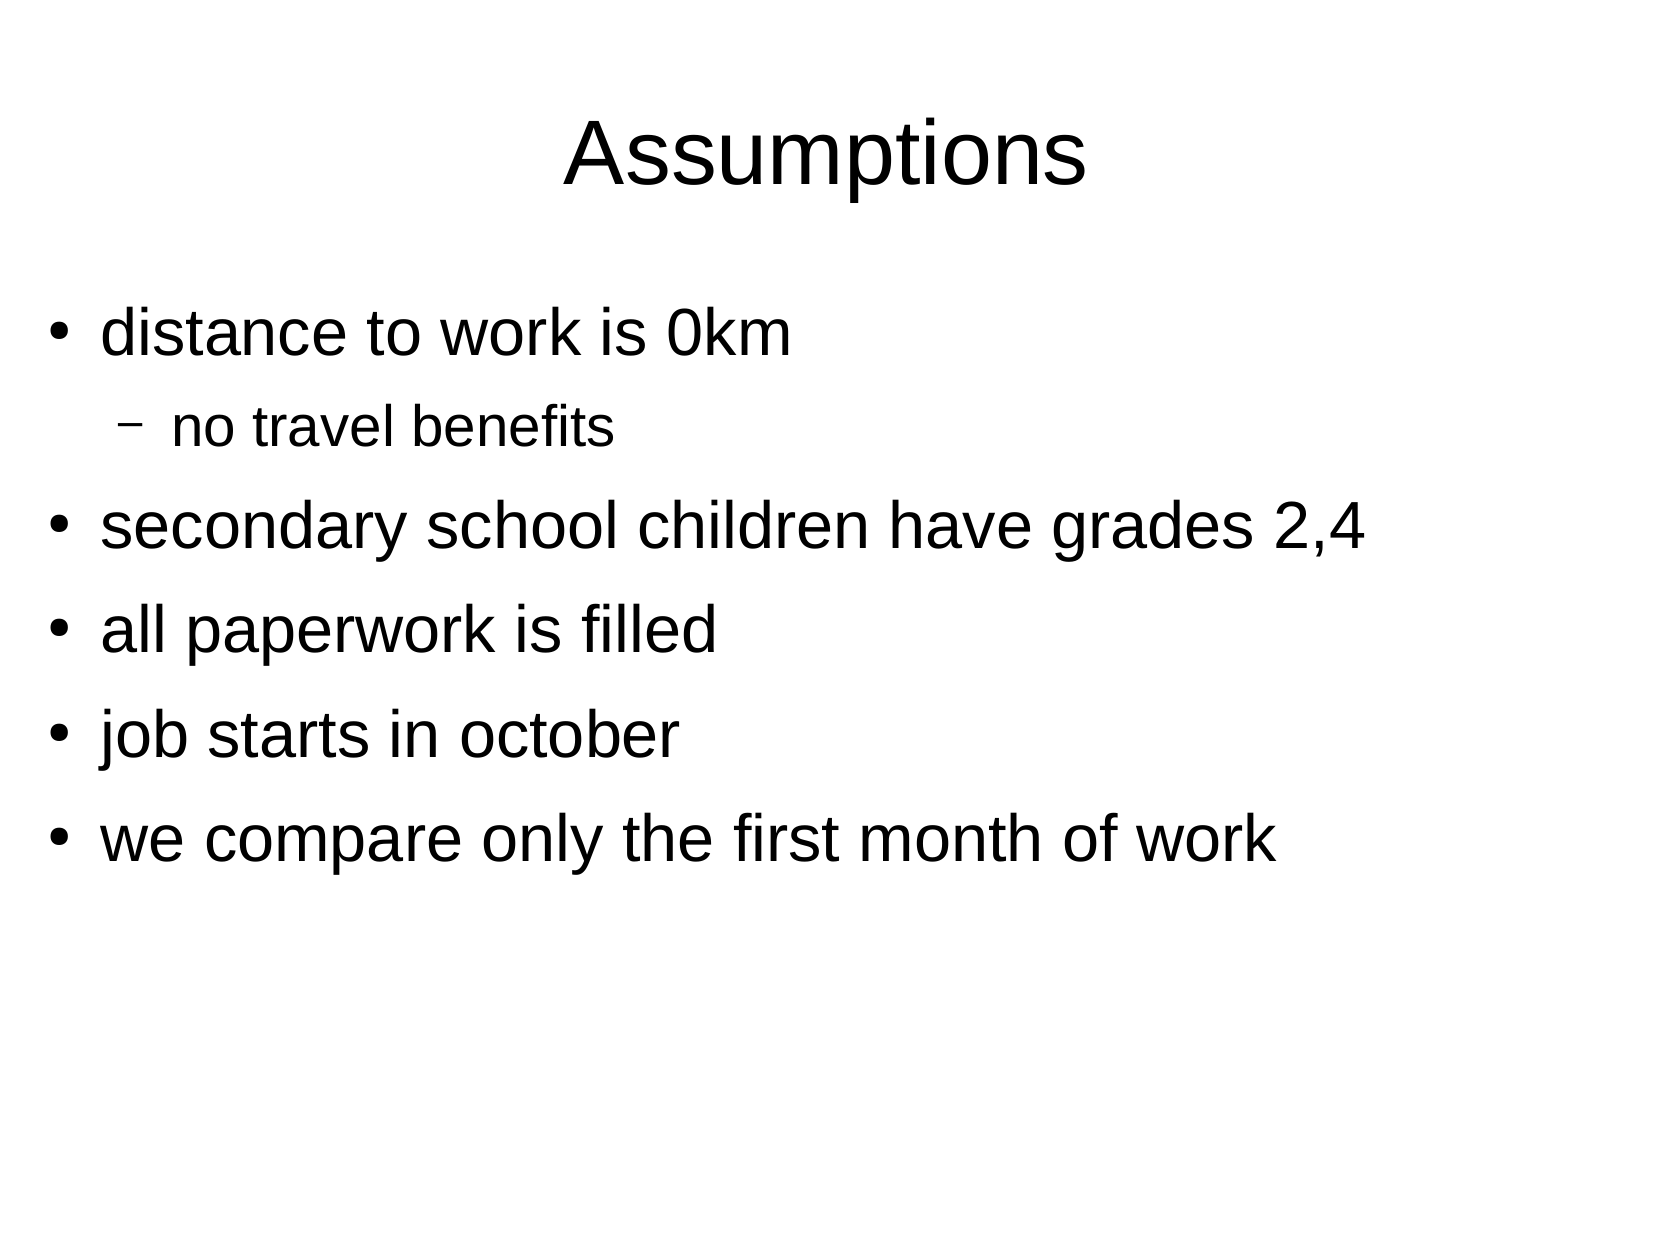

# Assumptions
distance to work is 0km
no travel benefits
secondary school children have grades 2,4
all paperwork is filled
job starts in october
we compare only the first month of work